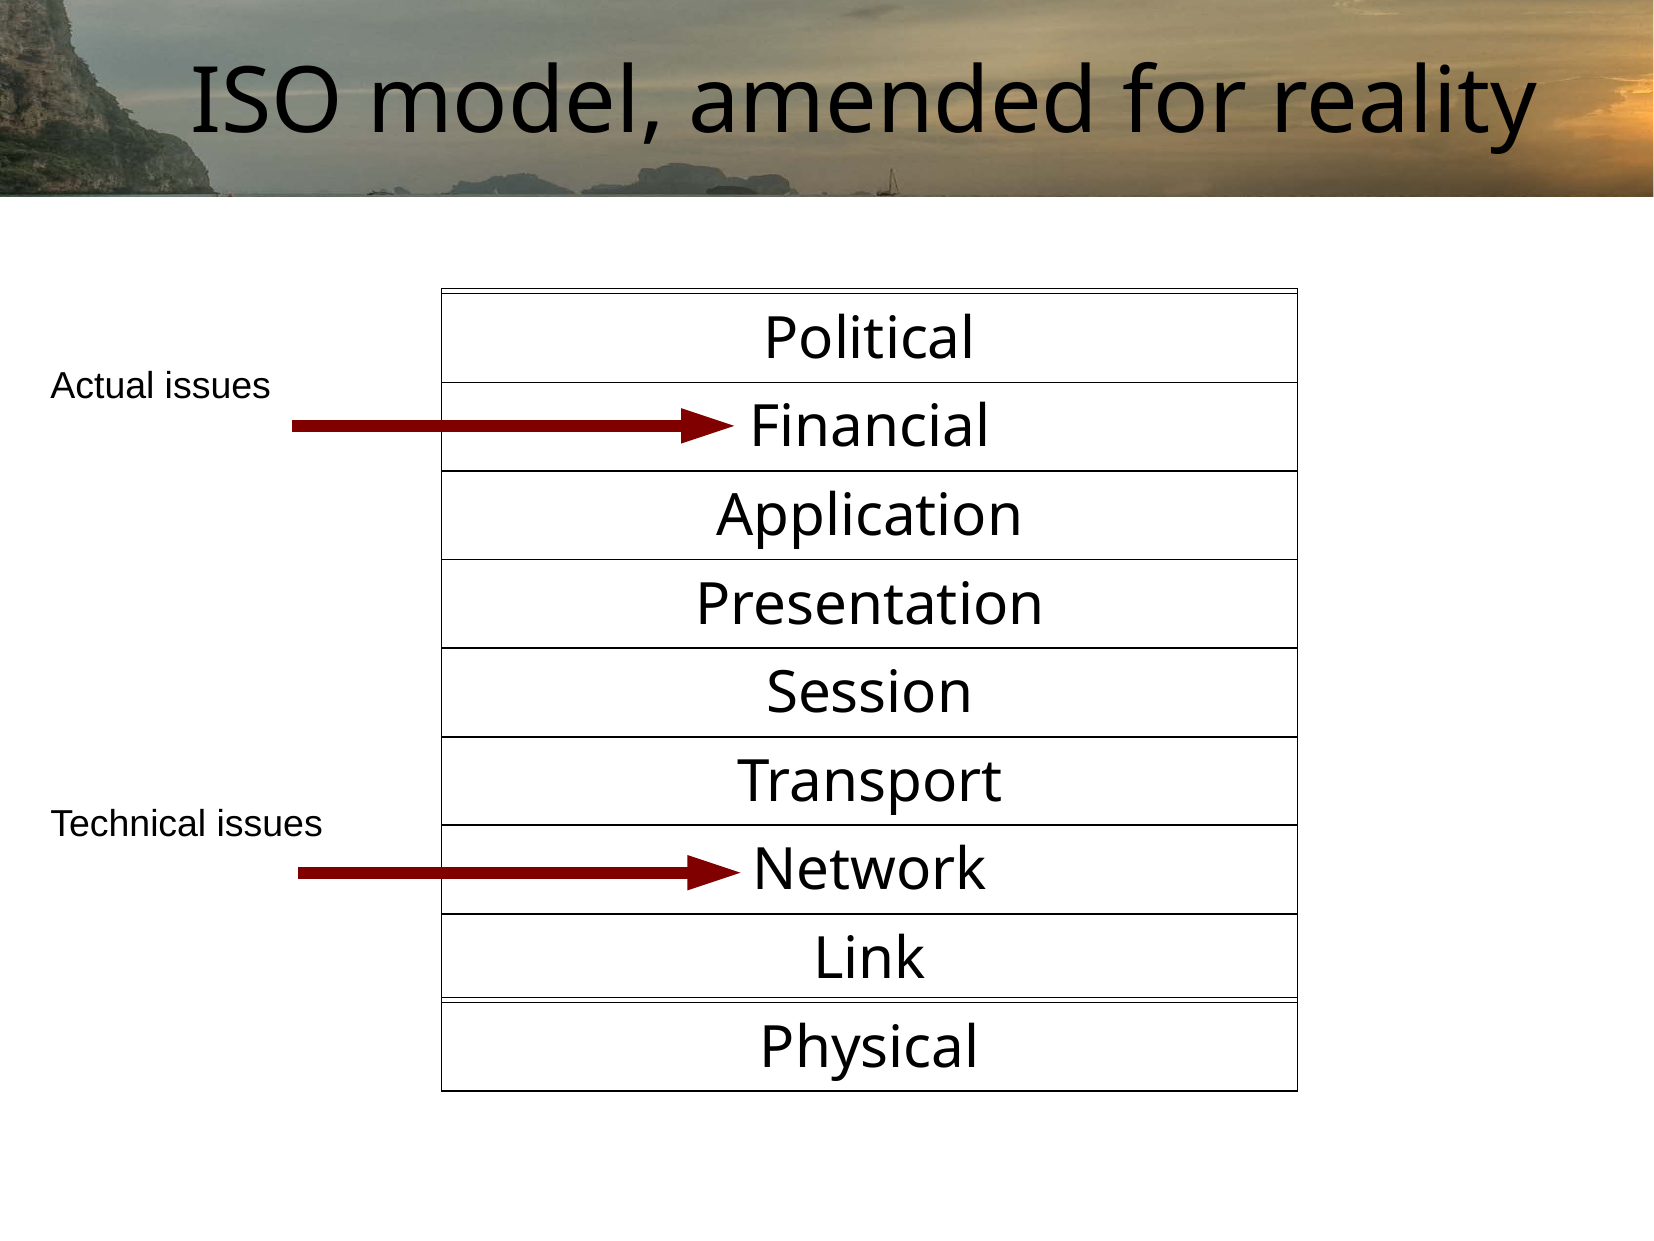

# ISO model, amended for reality
Political
Actual issues
Financial
Application
Presentation
Session
Transport
Technical issues
Network
Link
Physical